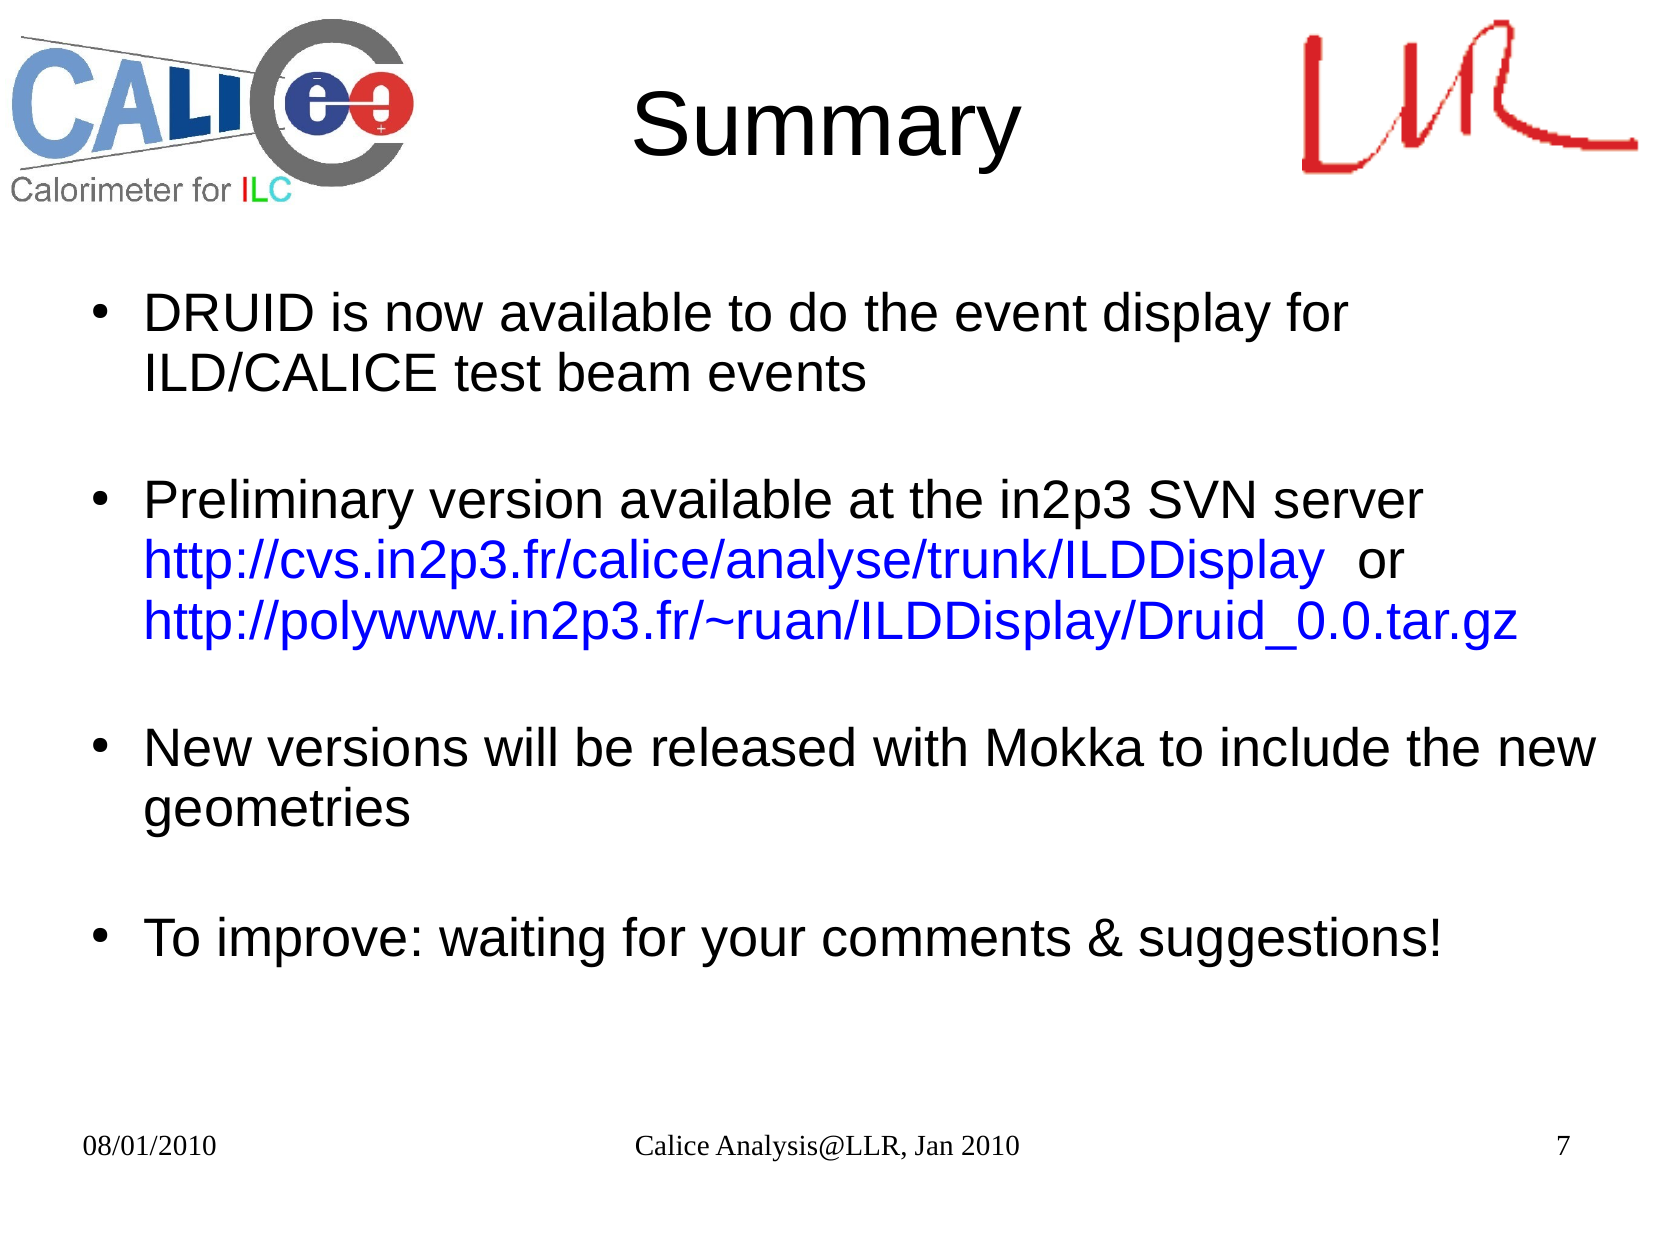

Summary
# DRUID is now available to do the event display for ILD/CALICE test beam events
Preliminary version available at the in2p3 SVN server http://cvs.in2p3.fr/calice/analyse/trunk/ILDDisplay or http://polywww.in2p3.fr/~ruan/ILDDisplay/Druid_0.0.tar.gz
New versions will be released with Mokka to include the new geometries
To improve: waiting for your comments & suggestions!
08/01/2010
Calice Analysis@LLR, Jan 2010
7